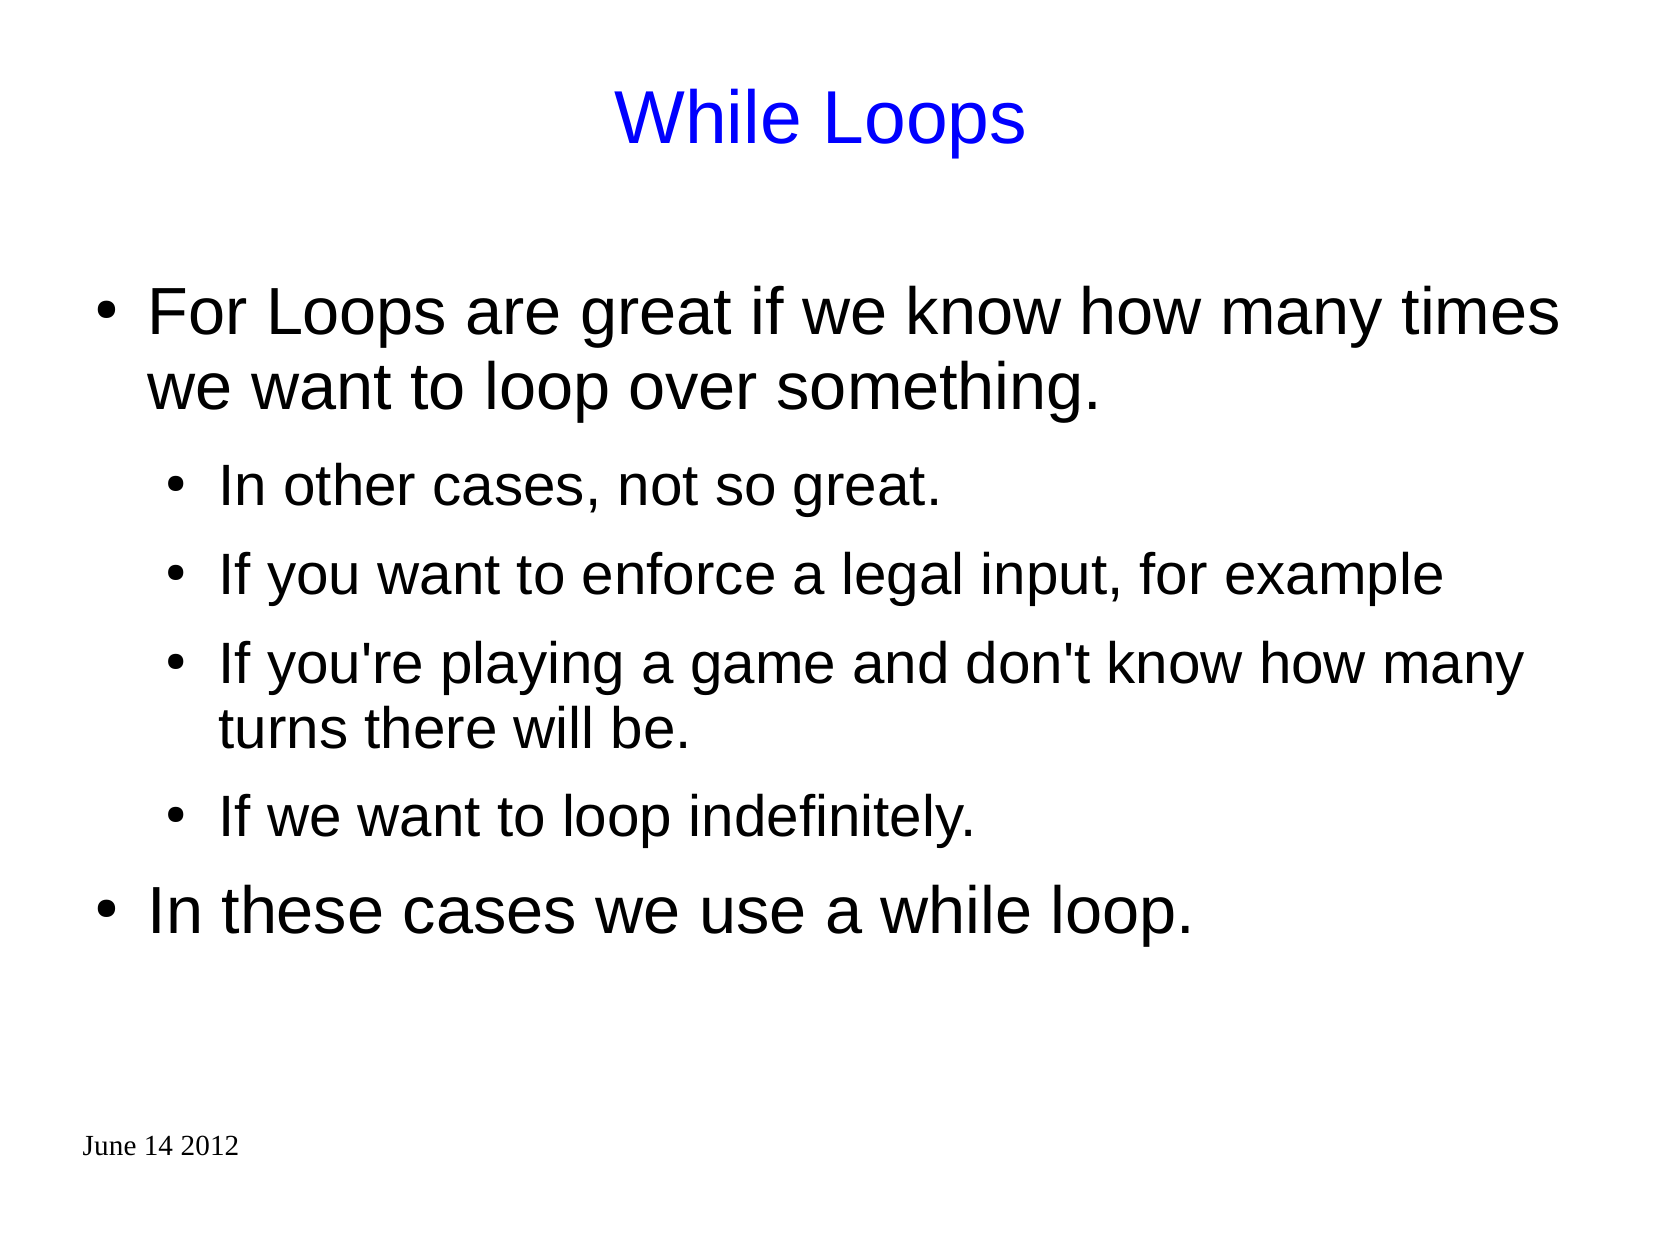

# While Loops
For Loops are great if we know how many times we want to loop over something.
In other cases, not so great.
If you want to enforce a legal input, for example
If you're playing a game and don't know how many turns there will be.
If we want to loop indefinitely.
In these cases we use a while loop.
June 14 2012